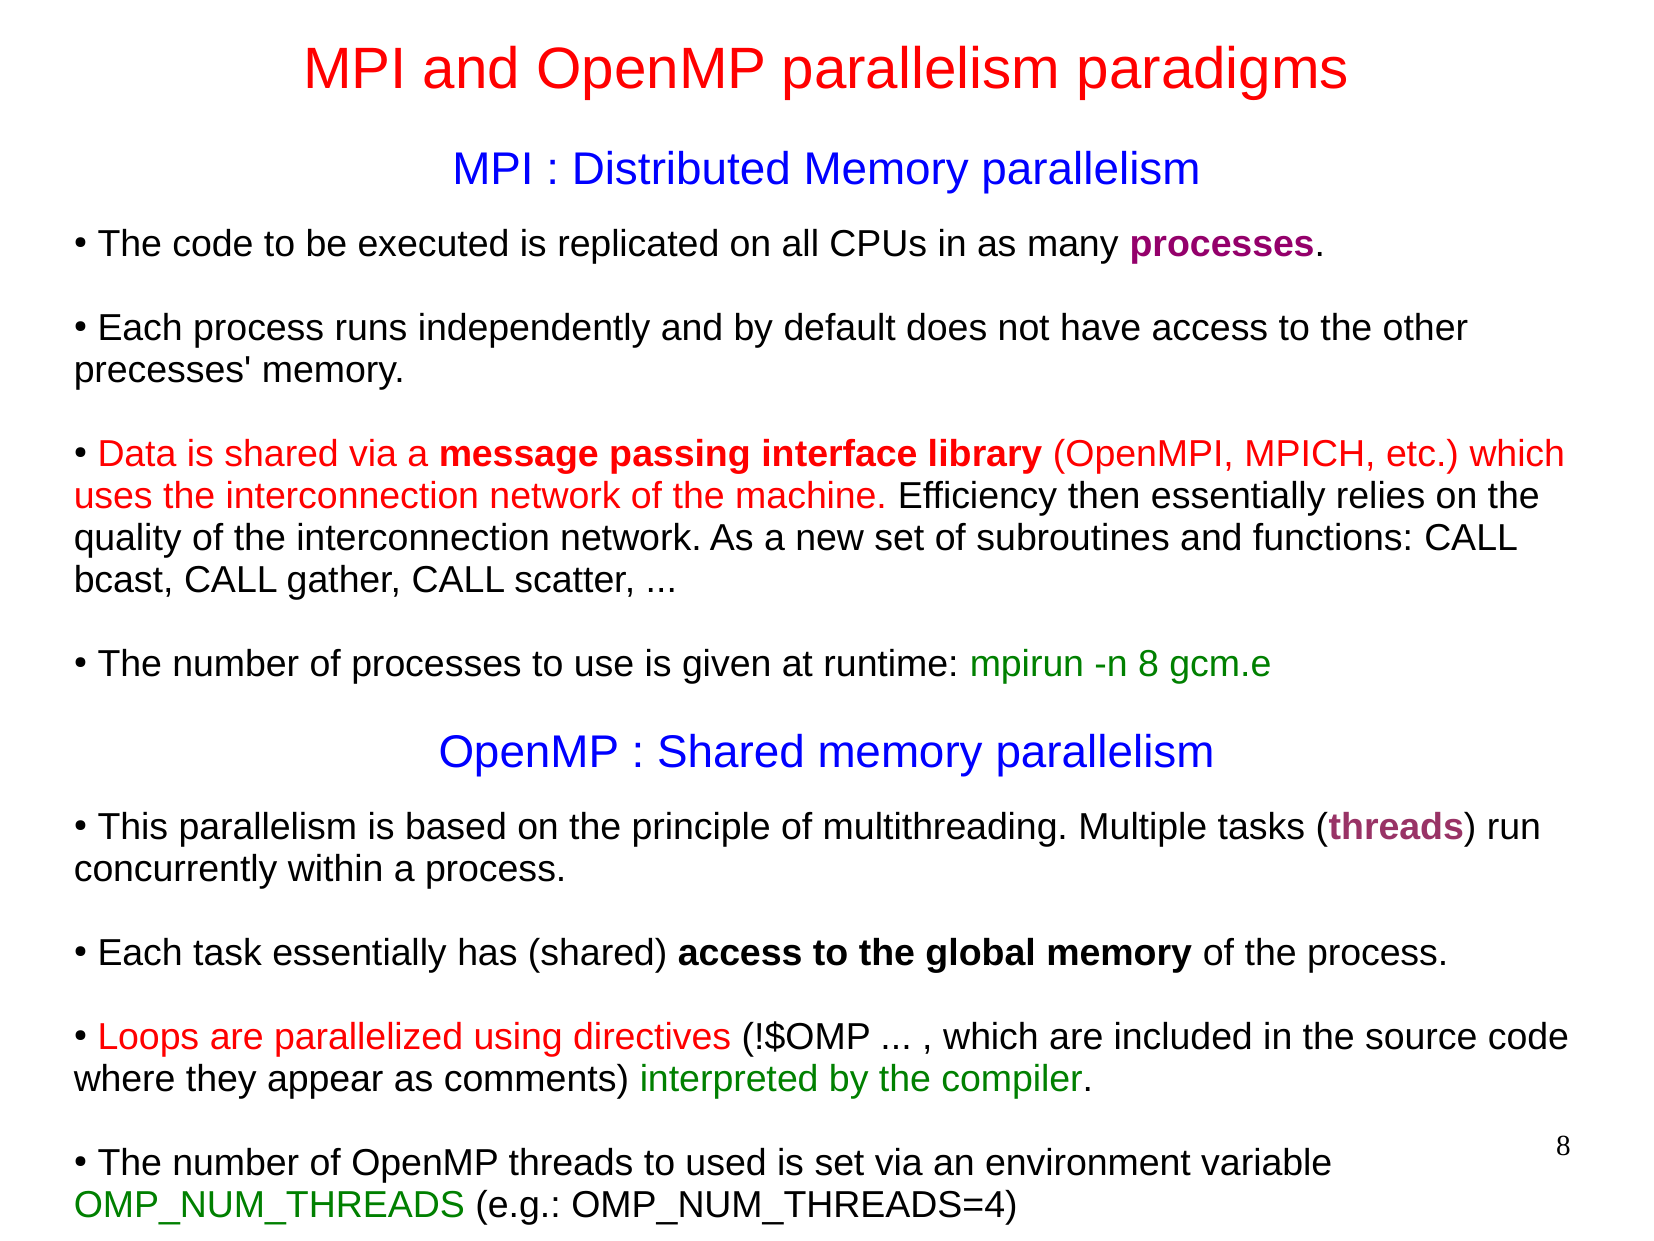

MPI and OpenMP parallelism paradigms
MPI : Distributed Memory parallelism
 The code to be executed is replicated on all CPUs in as many processes.
 Each process runs independently and by default does not have access to the other precesses' memory.
 Data is shared via a message passing interface library (OpenMPI, MPICH, etc.) which uses the interconnection network of the machine. Efficiency then essentially relies on the quality of the interconnection network. As a new set of subroutines and functions: CALL bcast, CALL gather, CALL scatter, ...
 The number of processes to use is given at runtime: mpirun -n 8 gcm.e
OpenMP : Shared memory parallelism
 This parallelism is based on the principle of multithreading. Multiple tasks (threads) run concurrently within a process.
 Each task essentially has (shared) access to the global memory of the process.
 Loops are parallelized using directives (!$OMP ... , which are included in the source code where they appear as comments) interpreted by the compiler.
 The number of OpenMP threads to used is set via an environment variable OMP_NUM_THREADS (e.g.: OMP_NUM_THREADS=4)
8